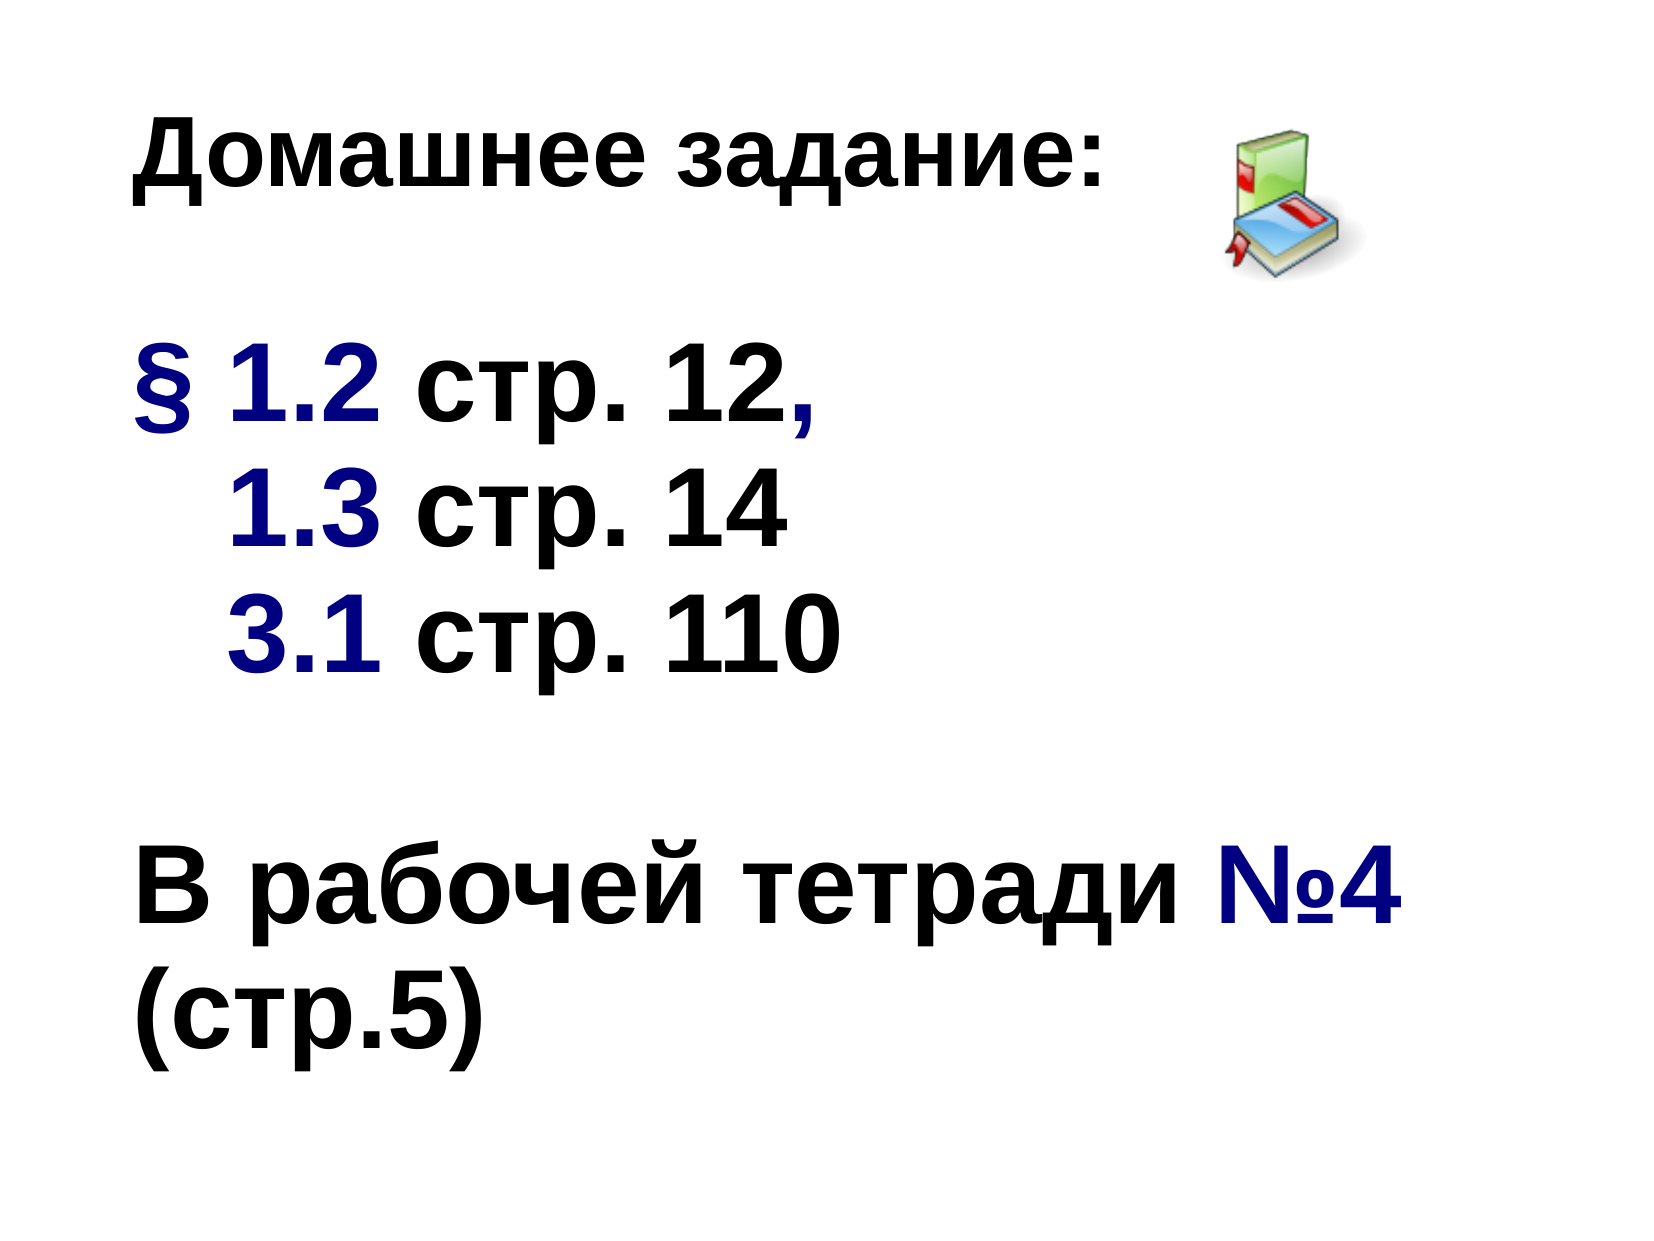

Домашнее задание:
§ 1.2 стр. 12,
 1.3 стр. 14
 3.1 стр. 110
В рабочей тетради №4 (стр.5)